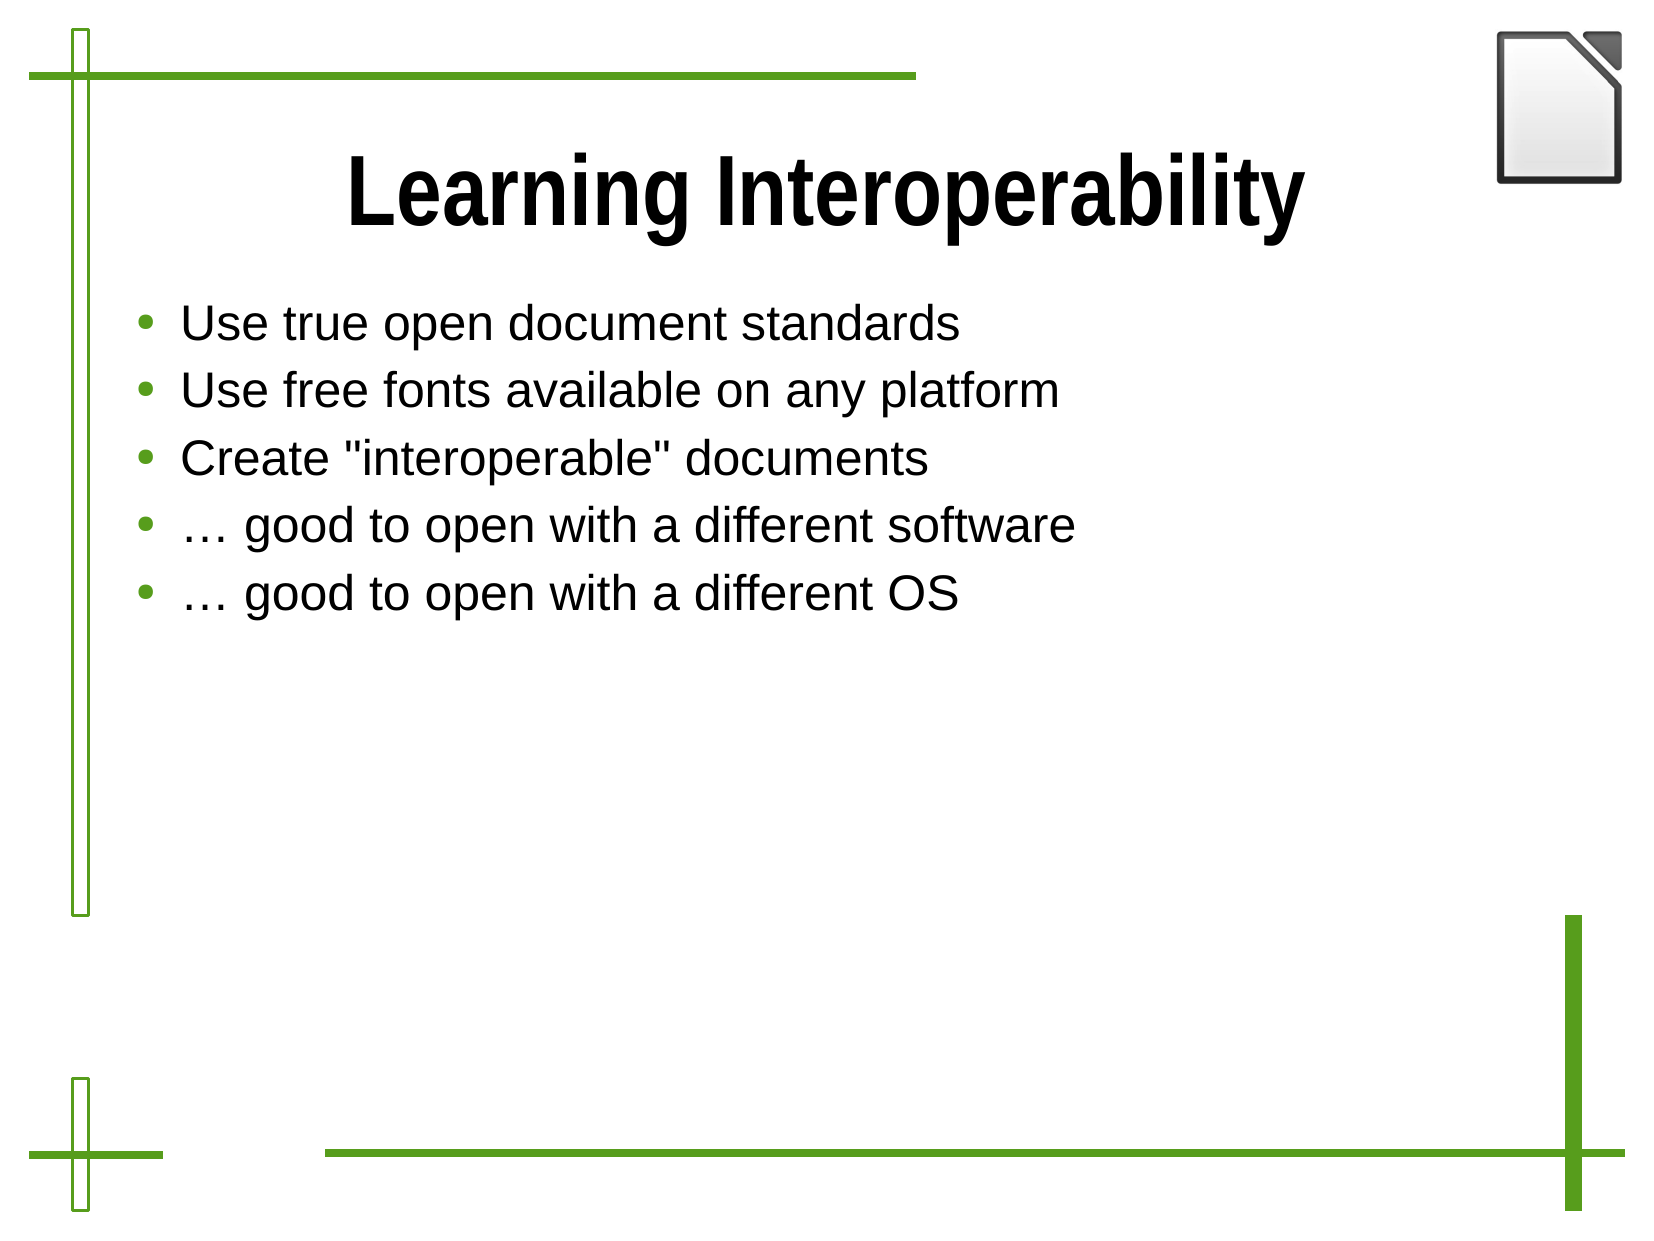

# Learning Interoperability
Use true open document standards
Use free fonts available on any platform
Create "interoperable" documents
… good to open with a different software
… good to open with a different OS